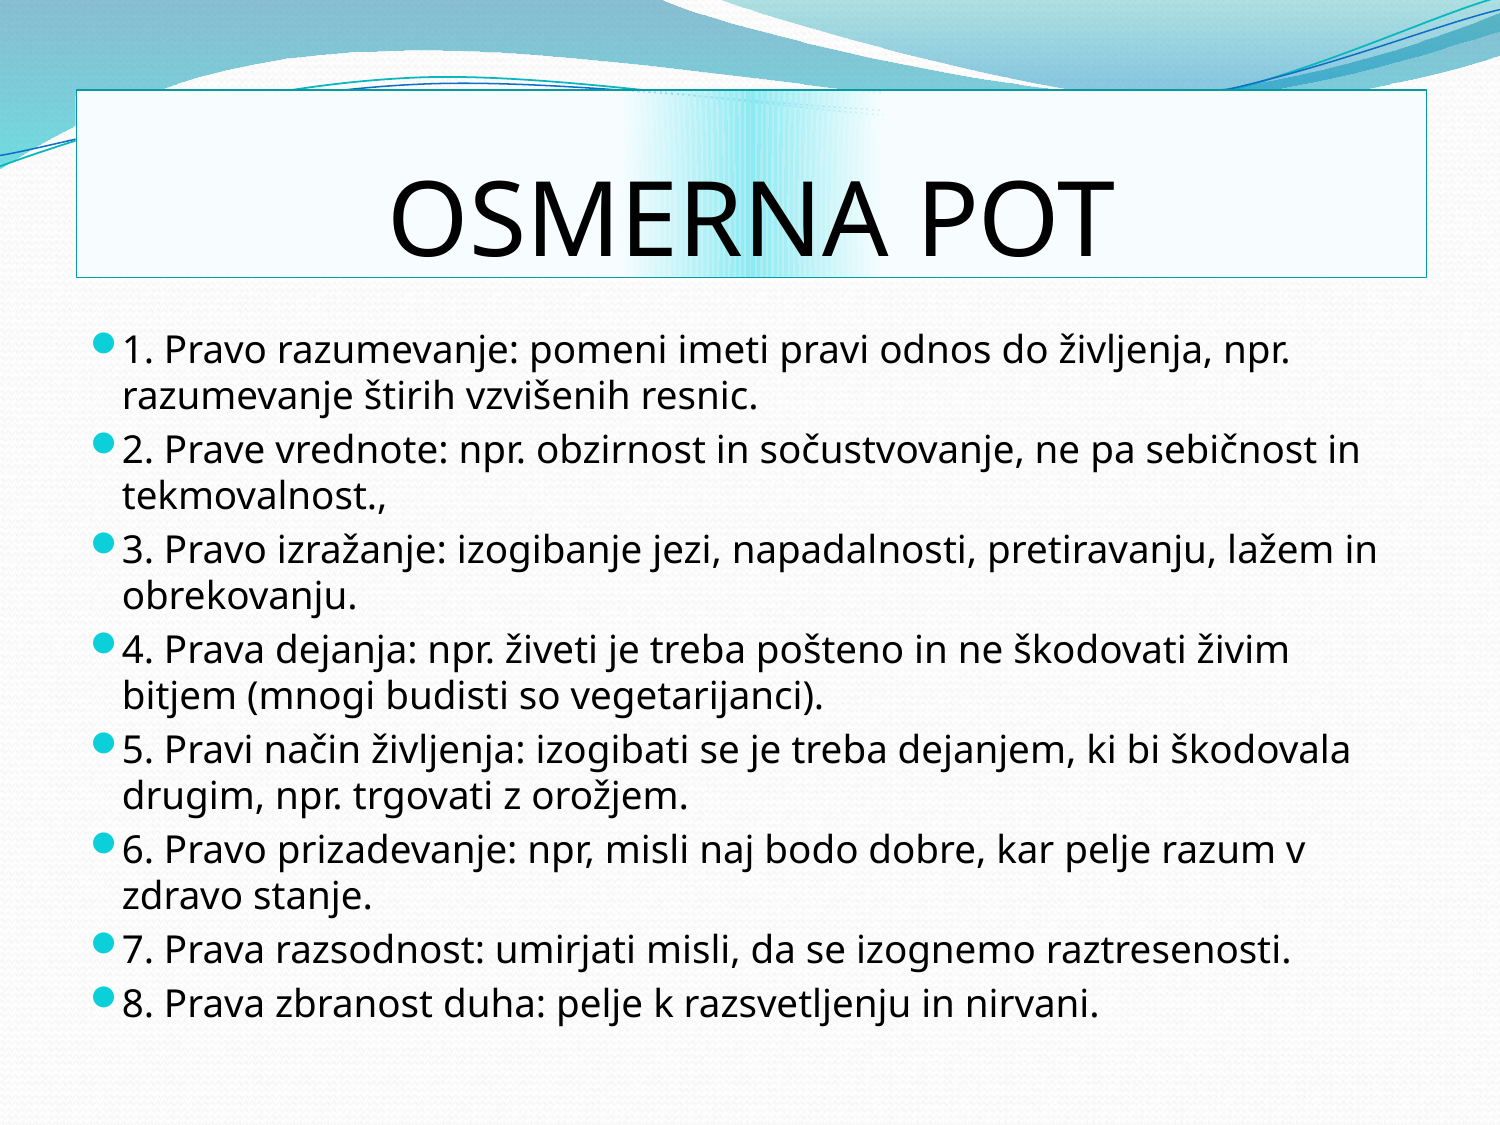

# OSMERNA POT
1. Pravo razumevanje: pomeni imeti pravi odnos do življenja, npr. razumevanje štirih vzvišenih resnic.
2. Prave vrednote: npr. obzirnost in sočustvovanje, ne pa sebičnost in tekmovalnost.,
3. Pravo izražanje: izogibanje jezi, napadalnosti, pretiravanju, lažem in obrekovanju.
4. Prava dejanja: npr. živeti je treba pošteno in ne škodovati živim bitjem (mnogi budisti so vegetarijanci).
5. Pravi način življenja: izogibati se je treba dejanjem, ki bi škodovala drugim, npr. trgovati z orožjem.
6. Pravo prizadevanje: npr, misli naj bodo dobre, kar pelje razum v zdravo stanje.
7. Prava razsodnost: umirjati misli, da se izognemo raztresenosti.
8. Prava zbranost duha: pelje k razsvetljenju in nirvani.